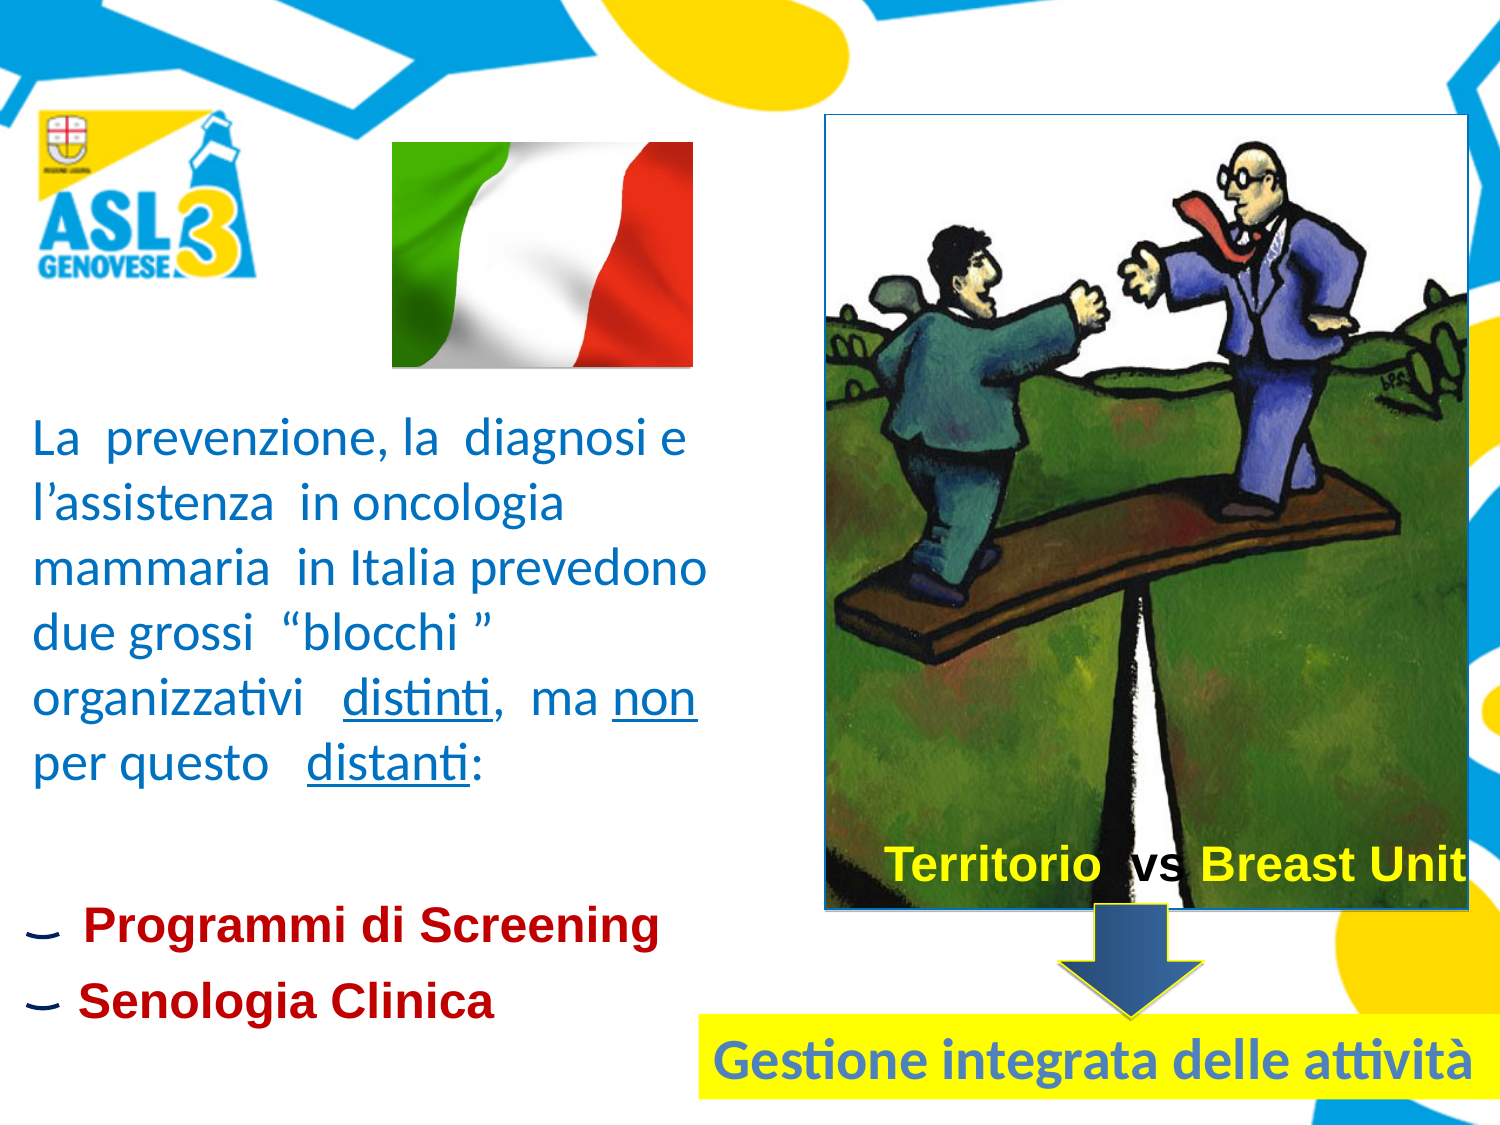

La prevenzione, la diagnosi e l’assistenza in oncologia mammaria in Italia prevedono due grossi “blocchi ” organizzativi distinti, ma non per questo distanti:
Territorio vs Breast Unit
Programmi di Screening
 Senologia Clinica
Gestione integrata delle attività